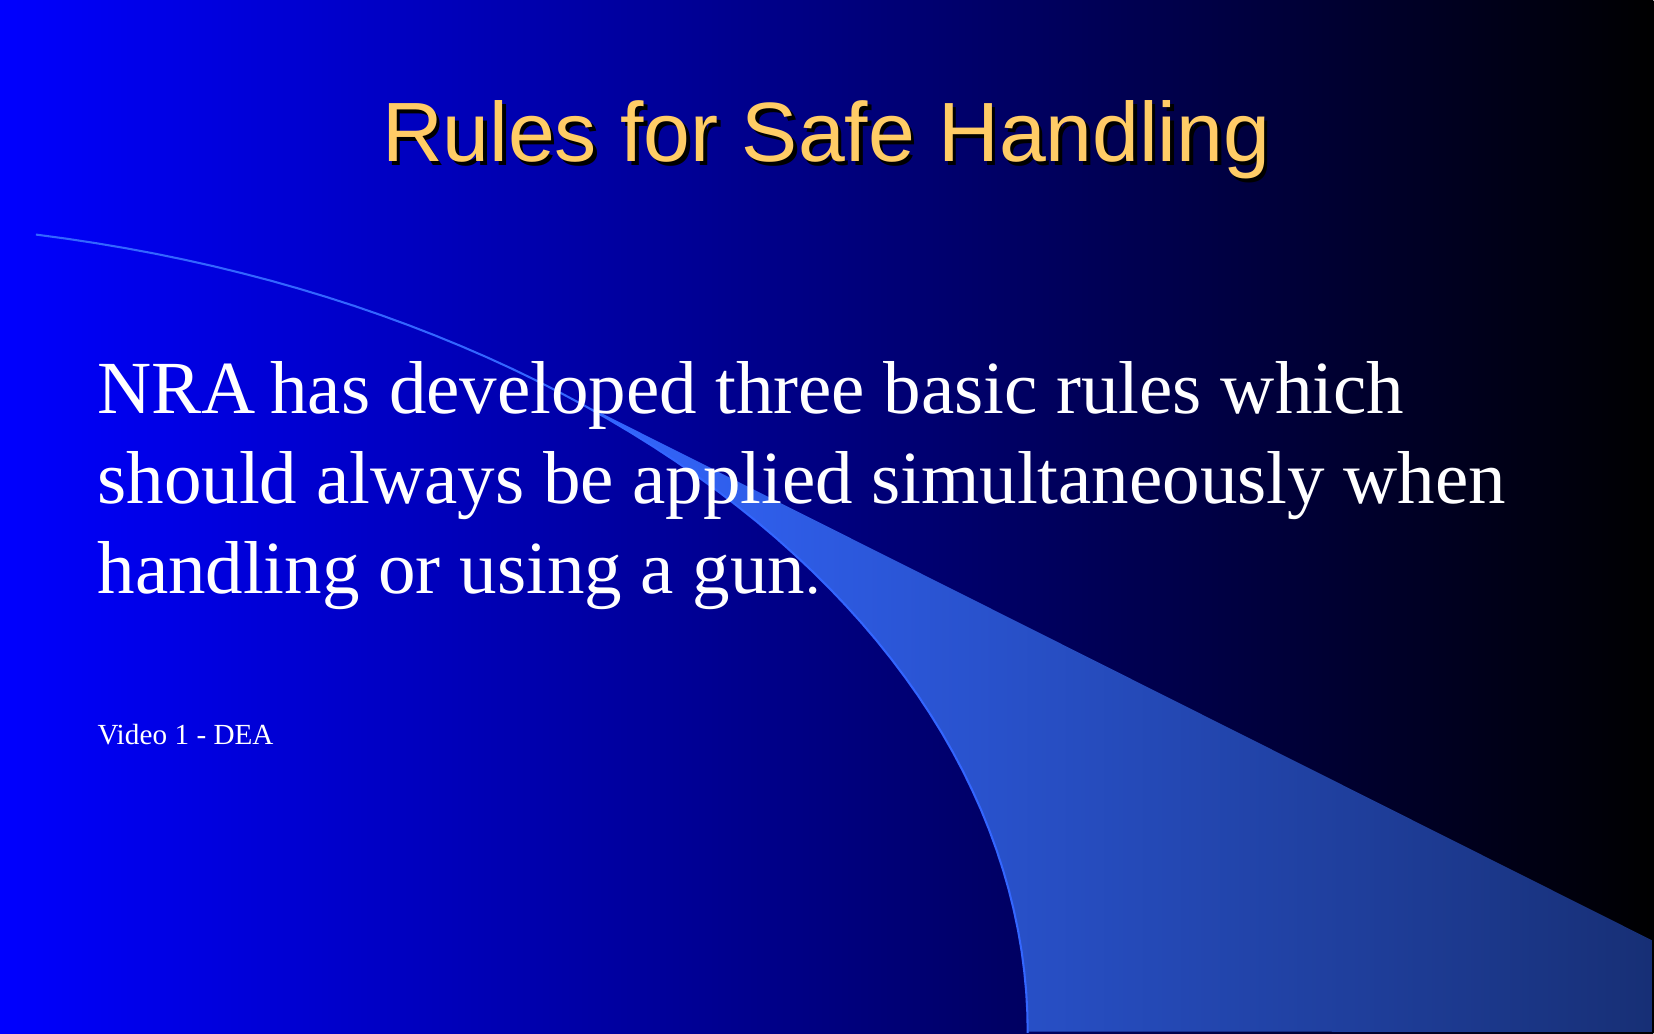

# Rules for Safe Handling
NRA has developed three basic rules which should always be applied simultaneously when handling or using a gun.
Video 1 - DEA